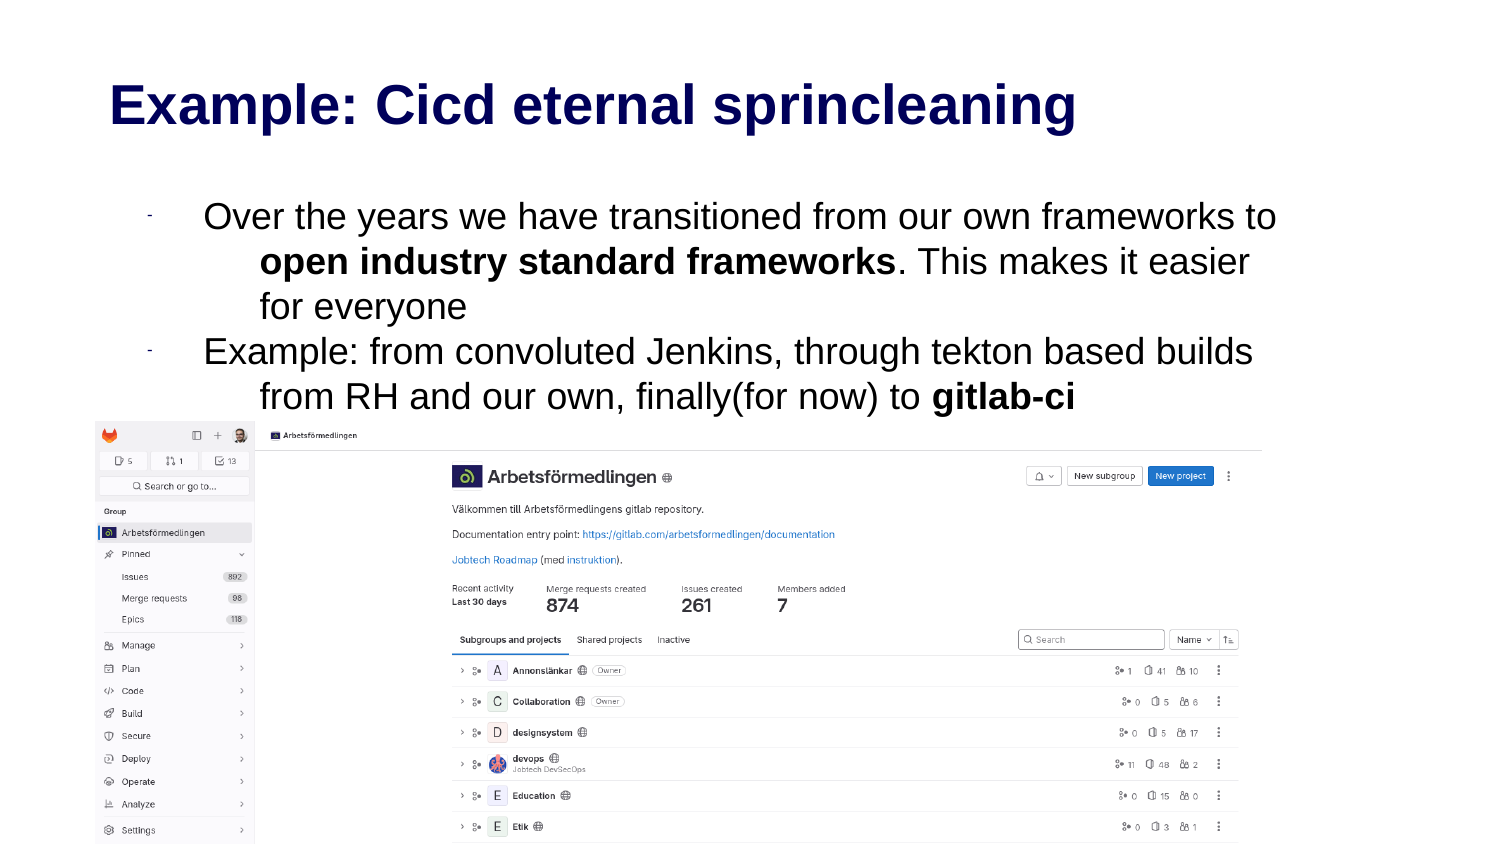

# Example: Cicd eternal sprincleaning
Over the years we have transitioned from our own frameworks to open industry standard frameworks. This makes it easier for everyone
Example: from convoluted Jenkins, through tekton based builds from RH and our own, finally(for now) to gitlab-ci